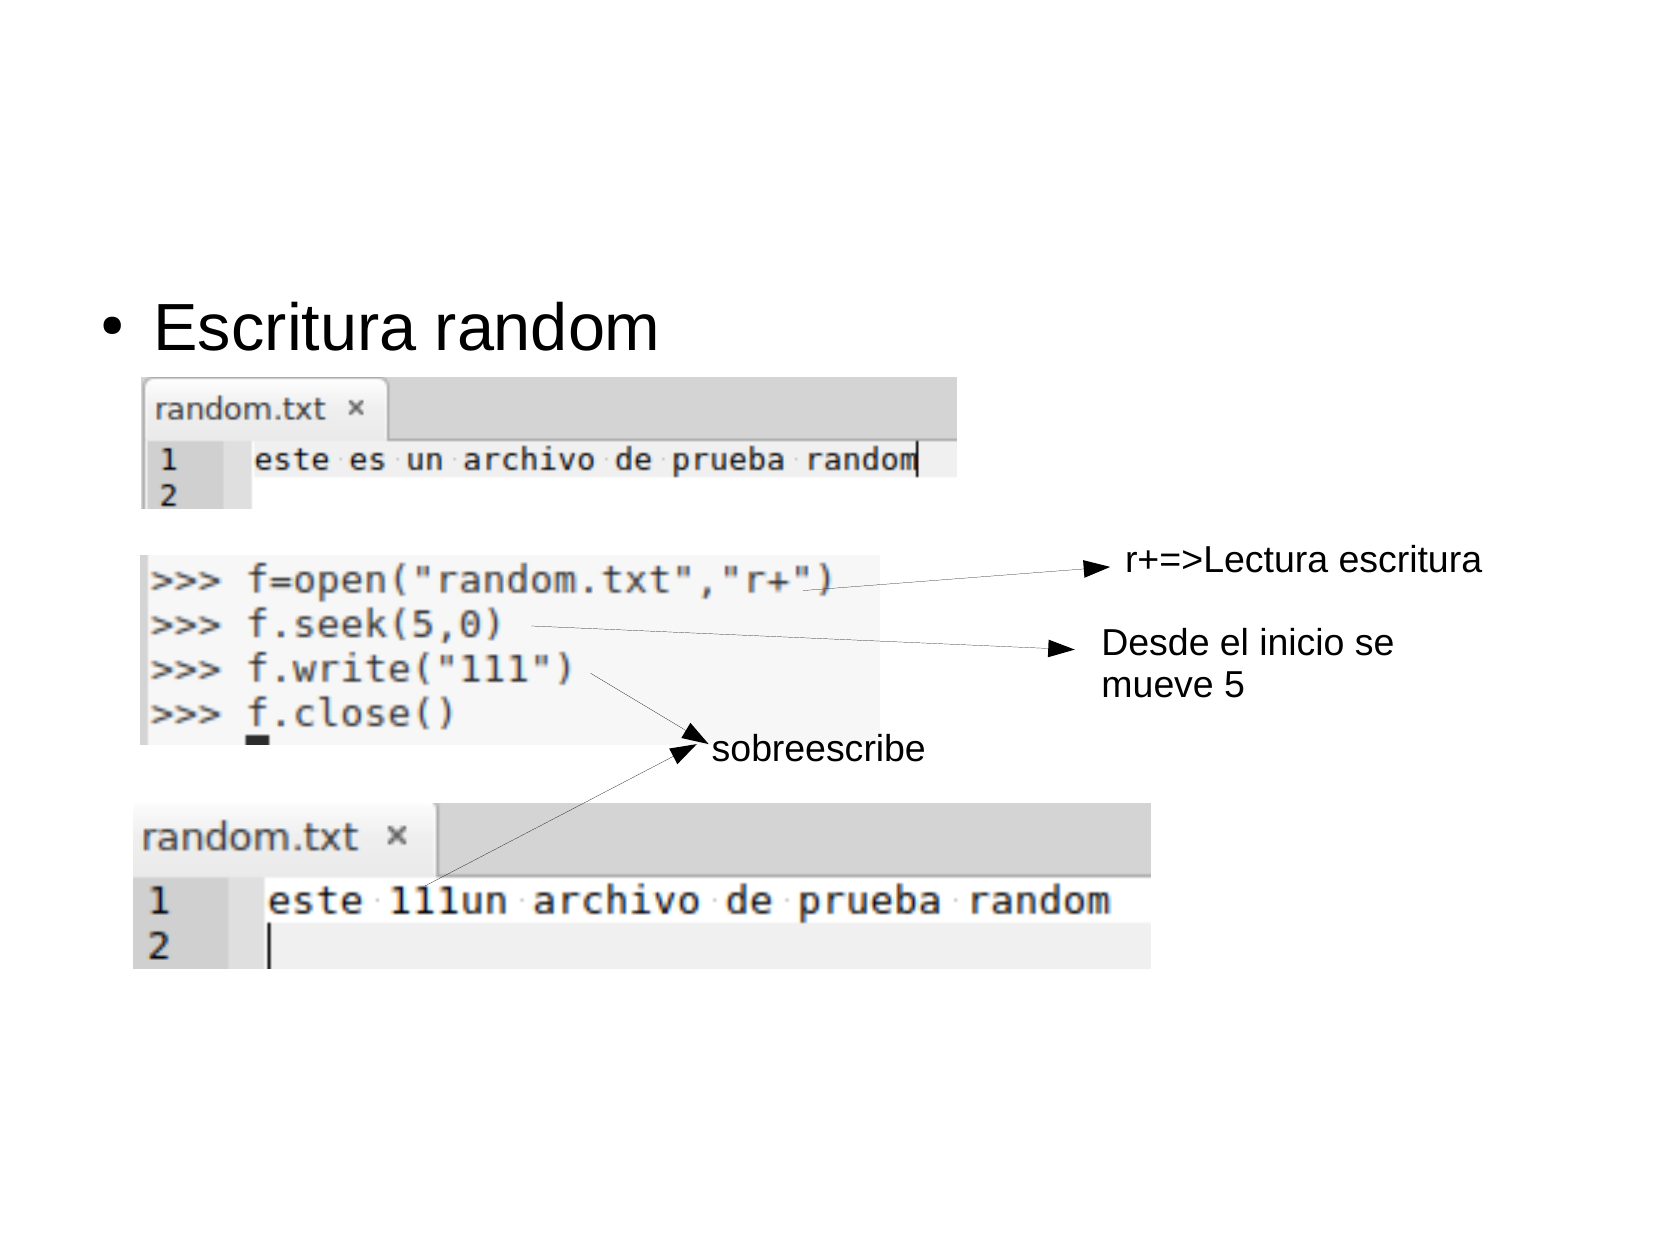

#
Escritura random
r+=>Lectura escritura
Desde el inicio se mueve 5
sobreescribe